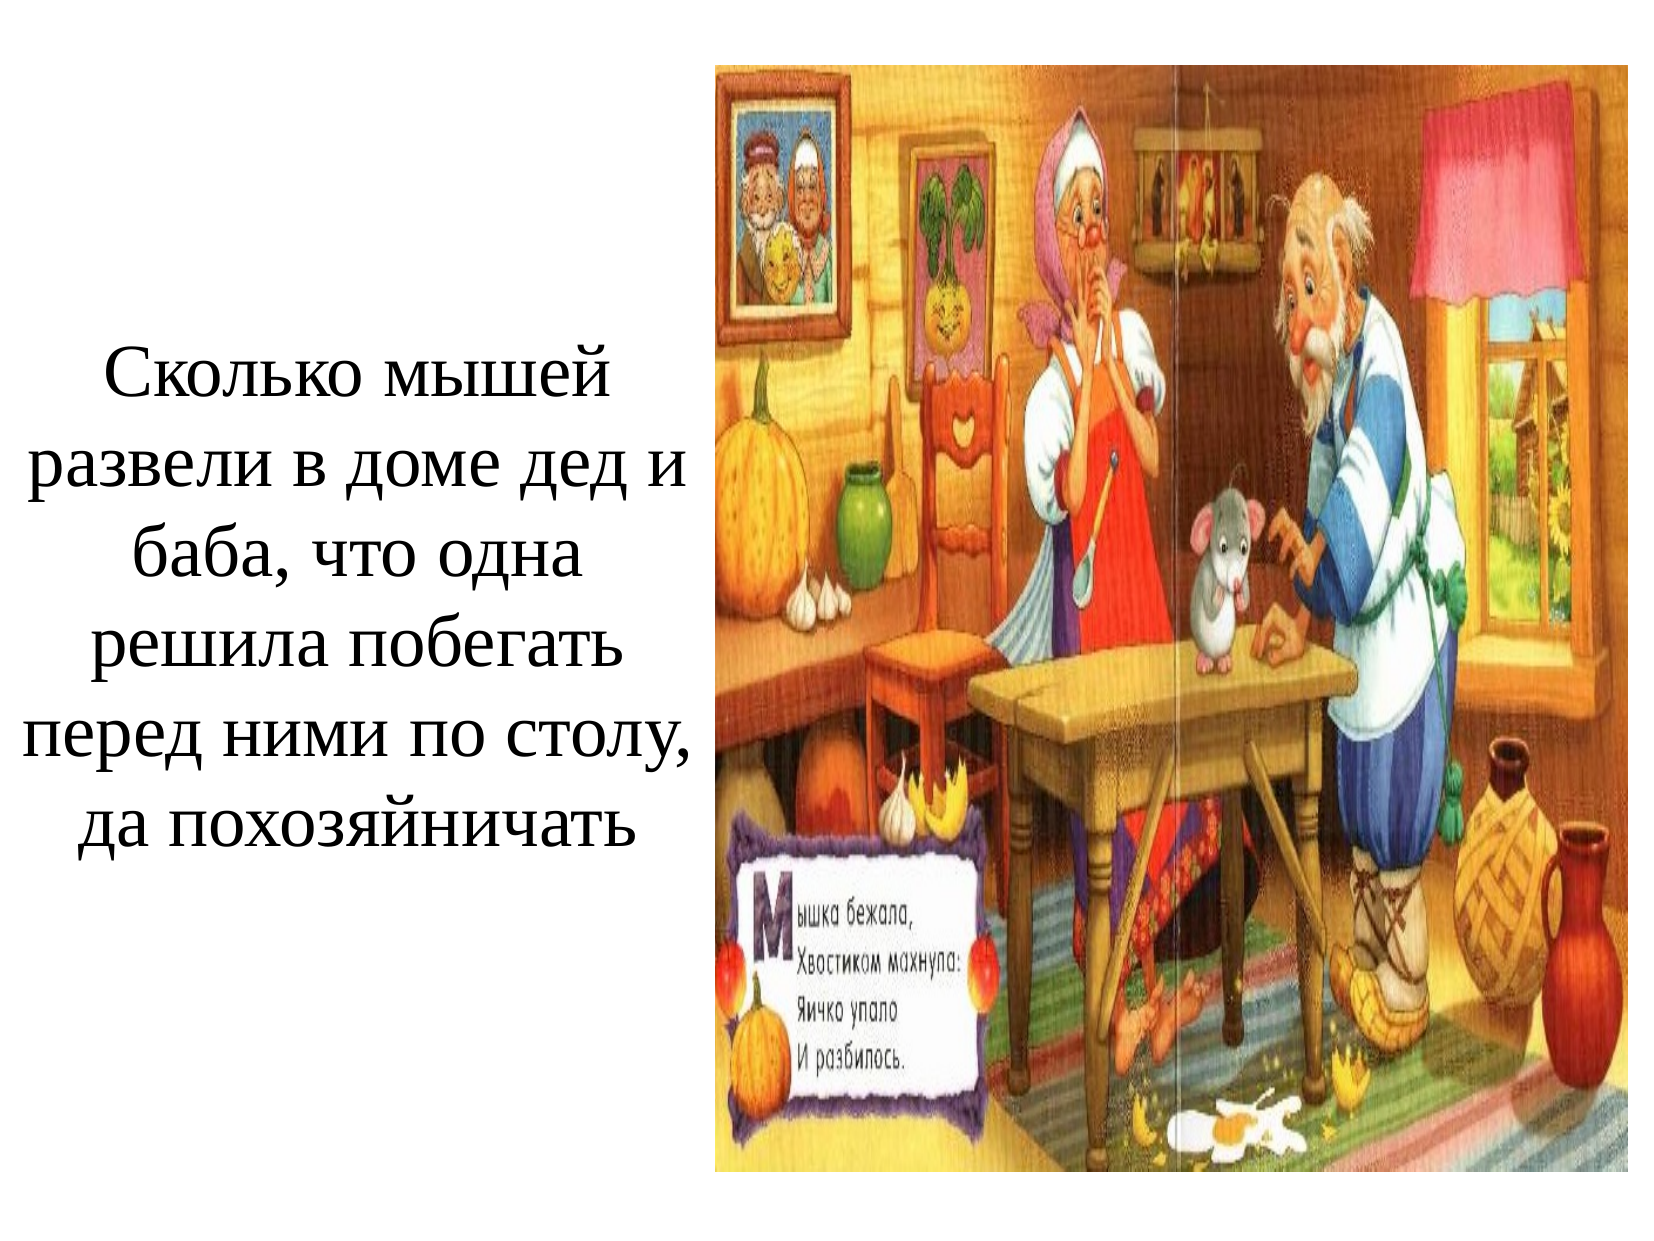

# Сколько мышей развели в доме дед и баба, что одна решила побегать перед ними по столу, да похозяйничать